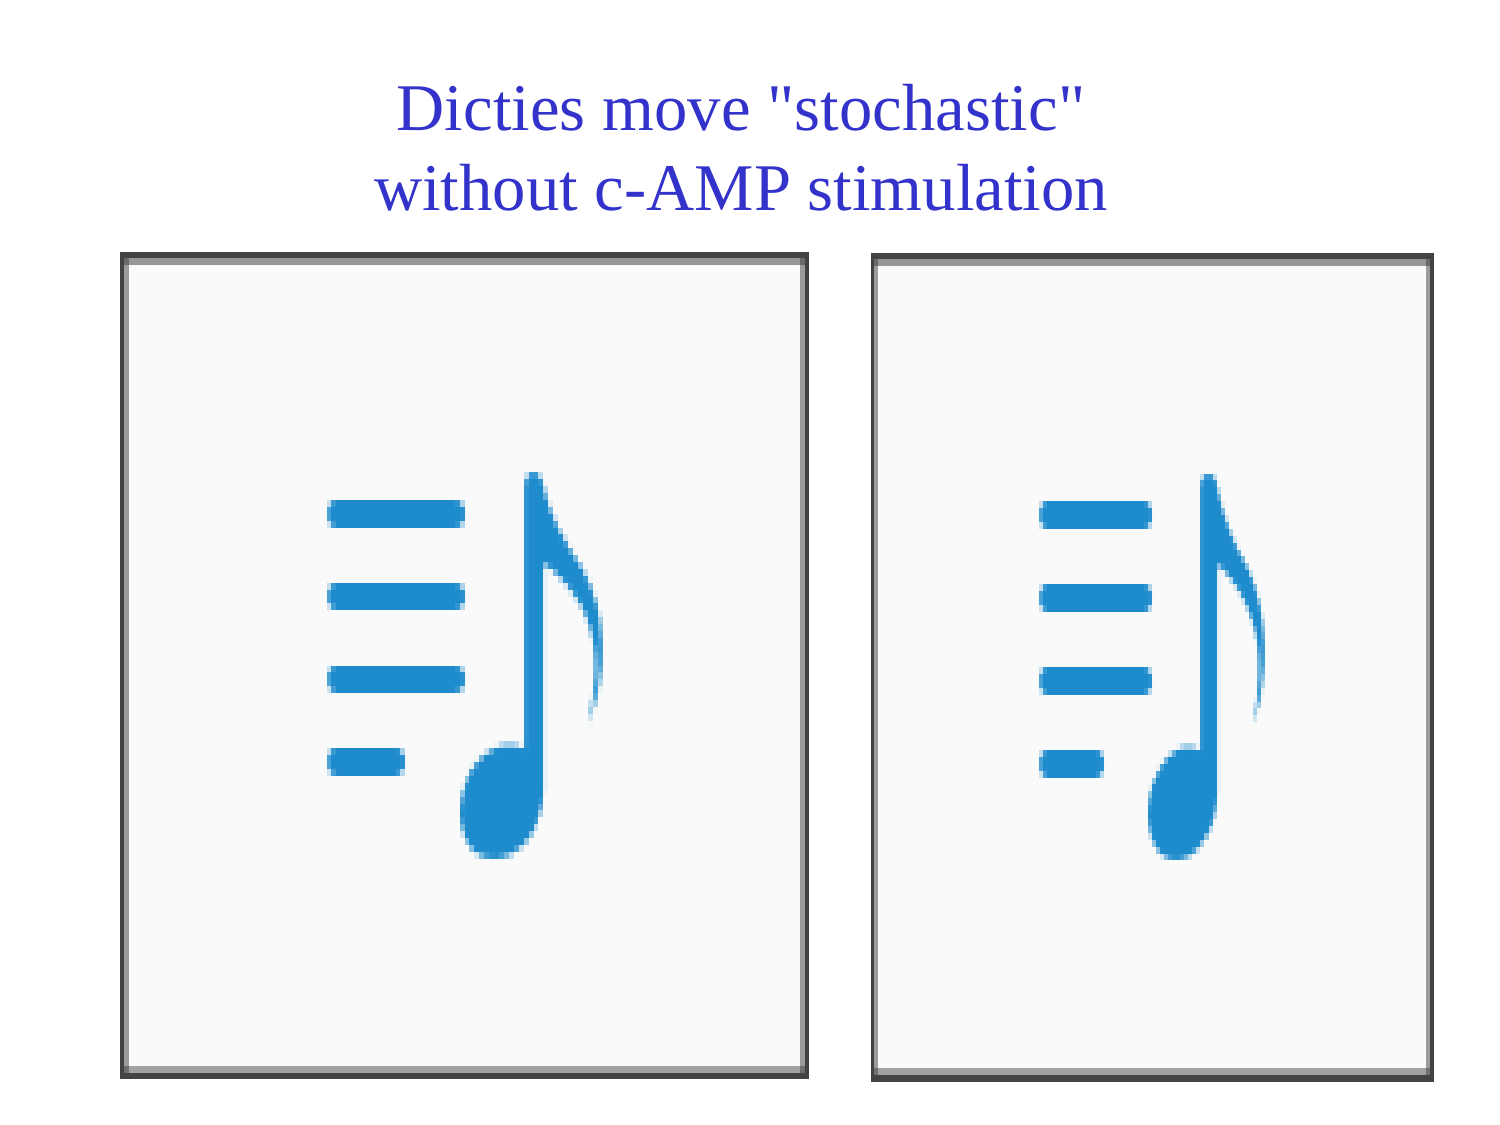

# Dicties move "stochastic" without c-AMP stimulation